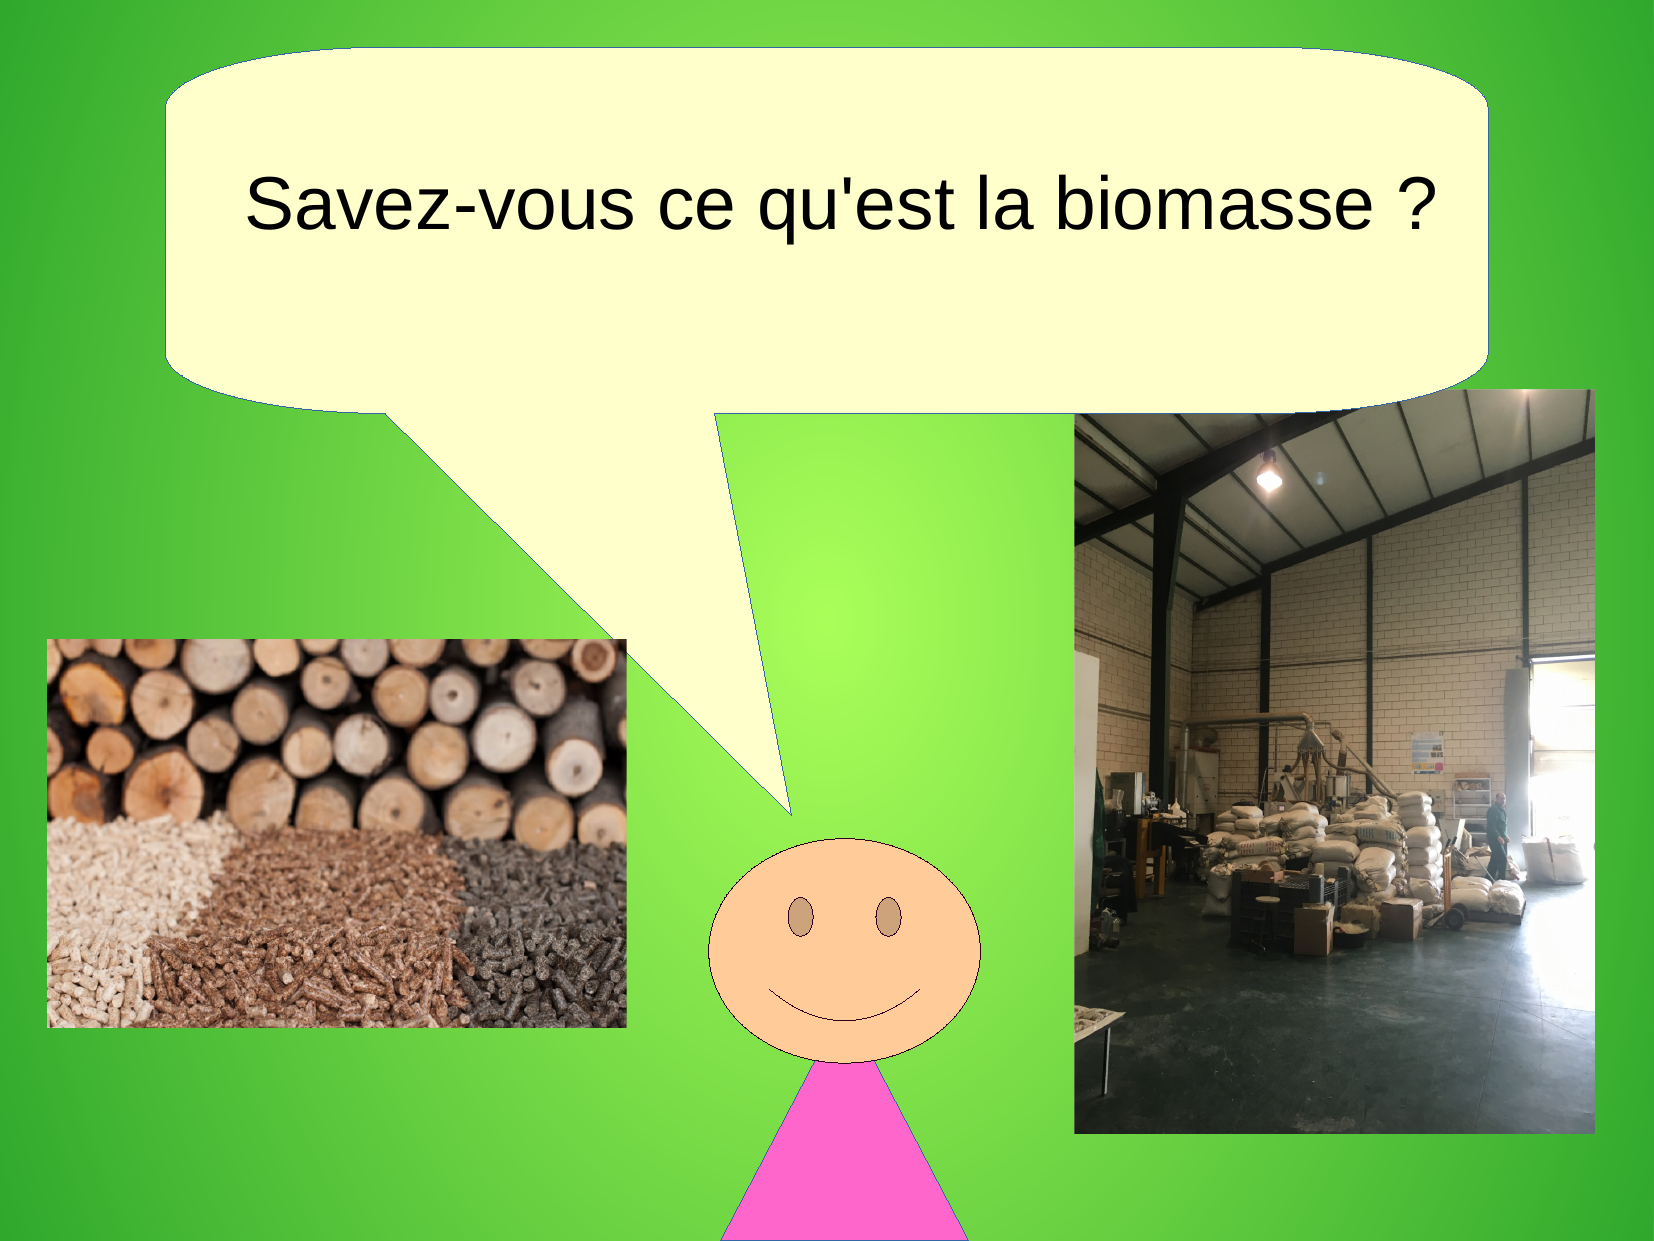

# Savez-vous ce qu'est la biomasse ?